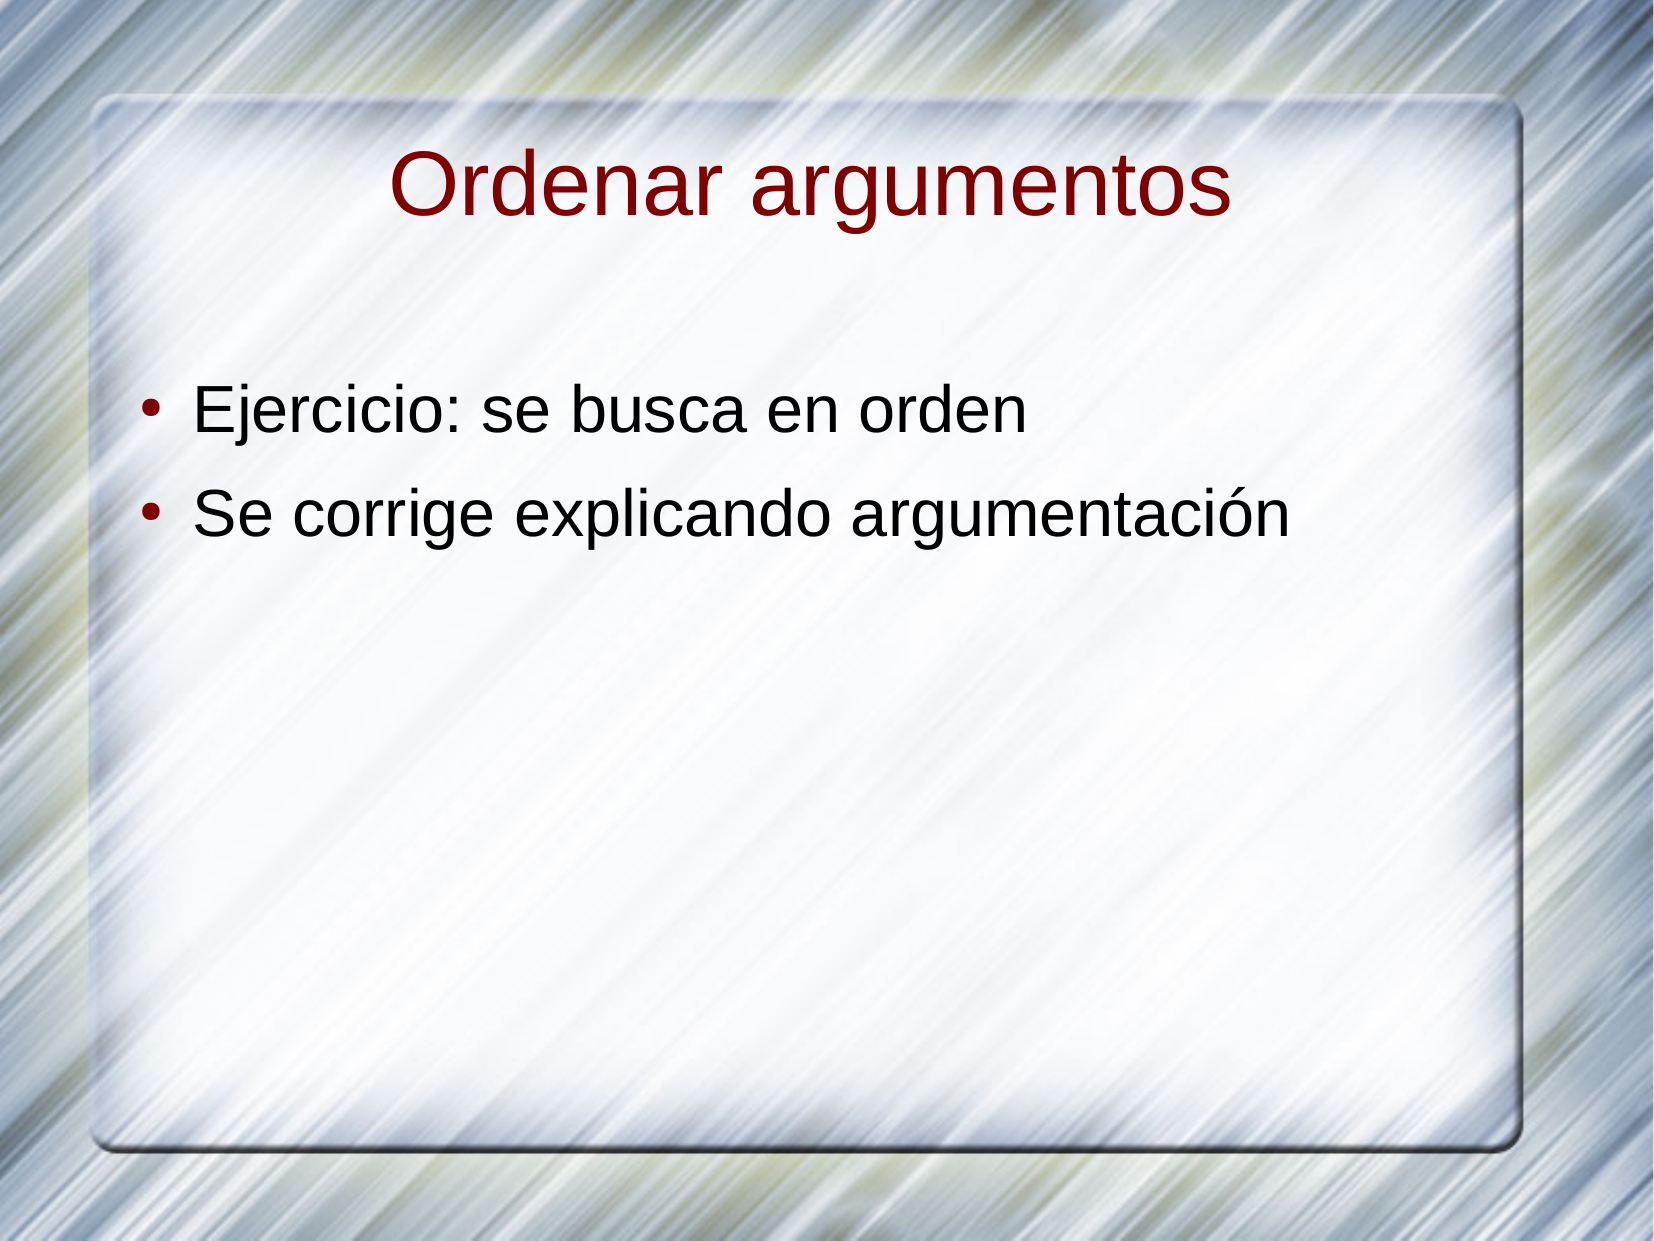

# Ordenar argumentos
Ejercicio: se busca en orden
Se corrige explicando argumentación